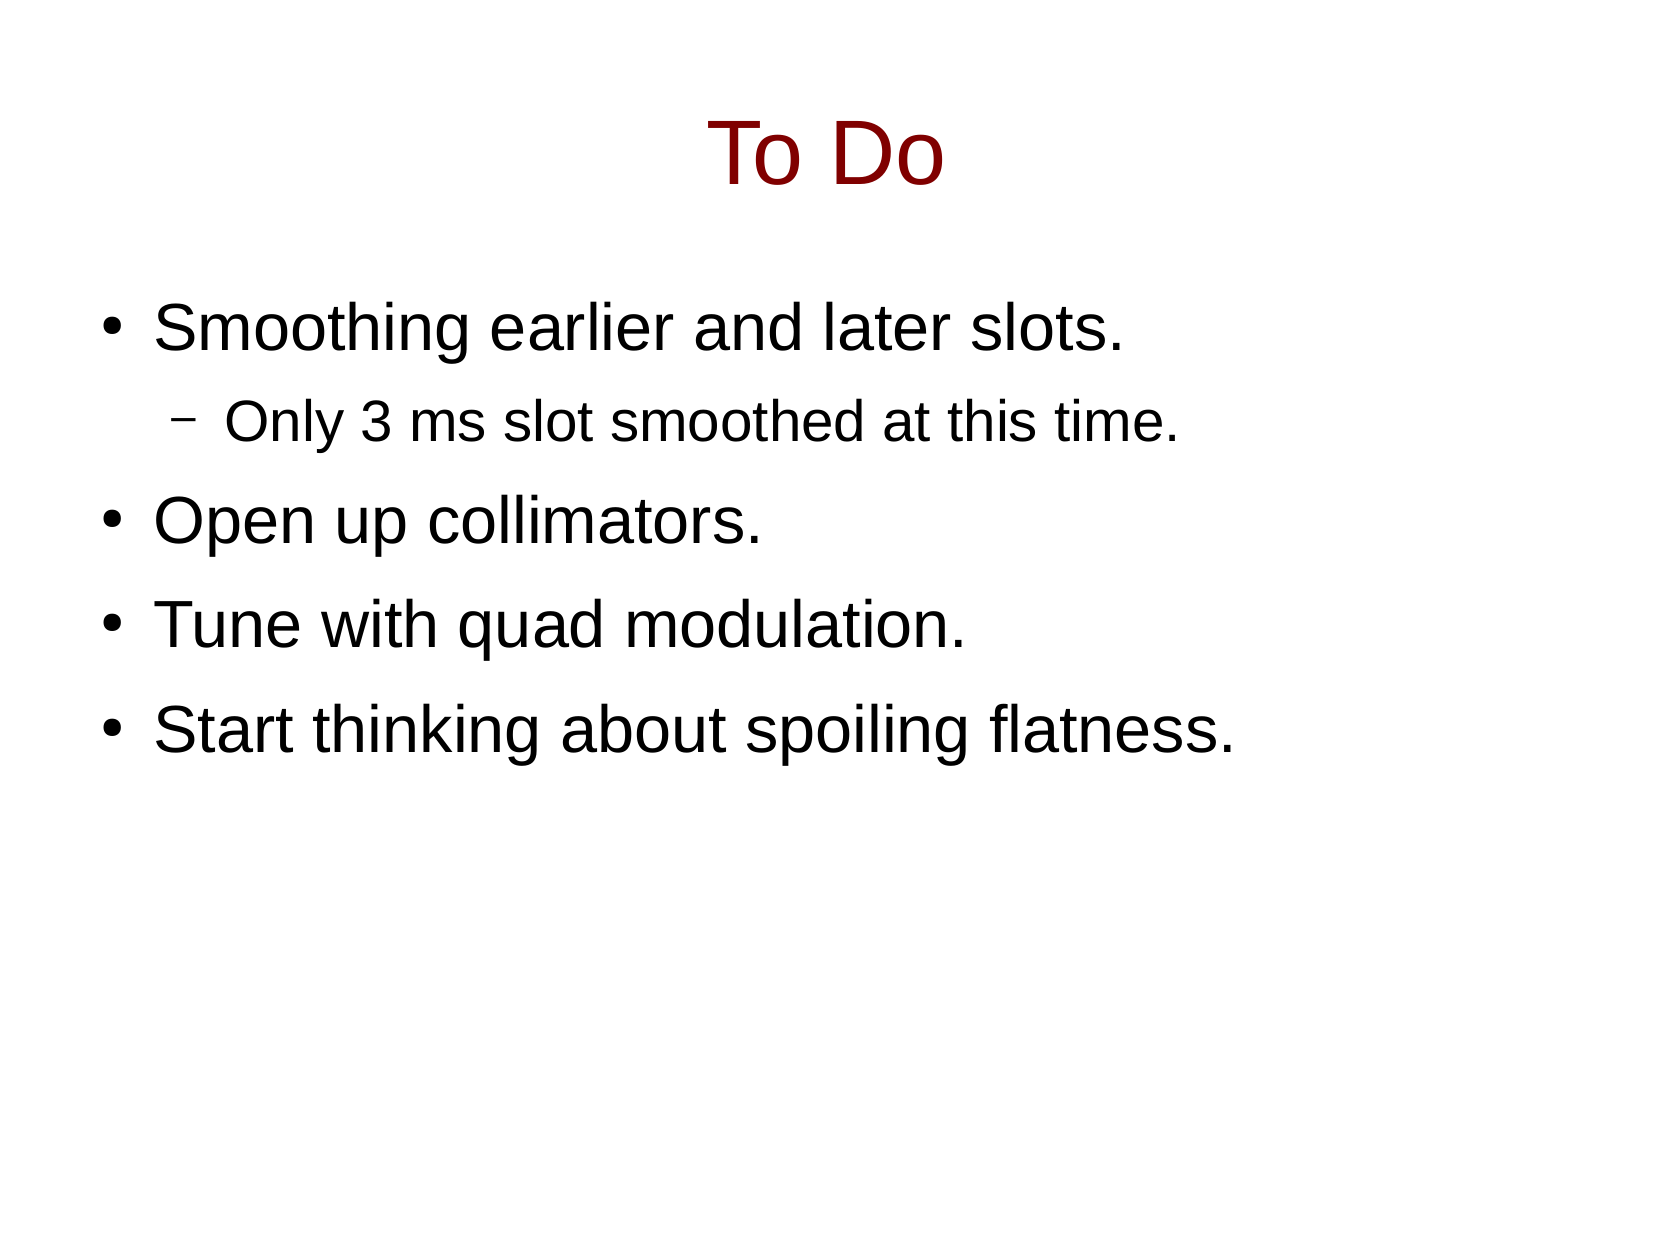

# To Do
Smoothing earlier and later slots.
Only 3 ms slot smoothed at this time.
Open up collimators.
Tune with quad modulation.
Start thinking about spoiling flatness.